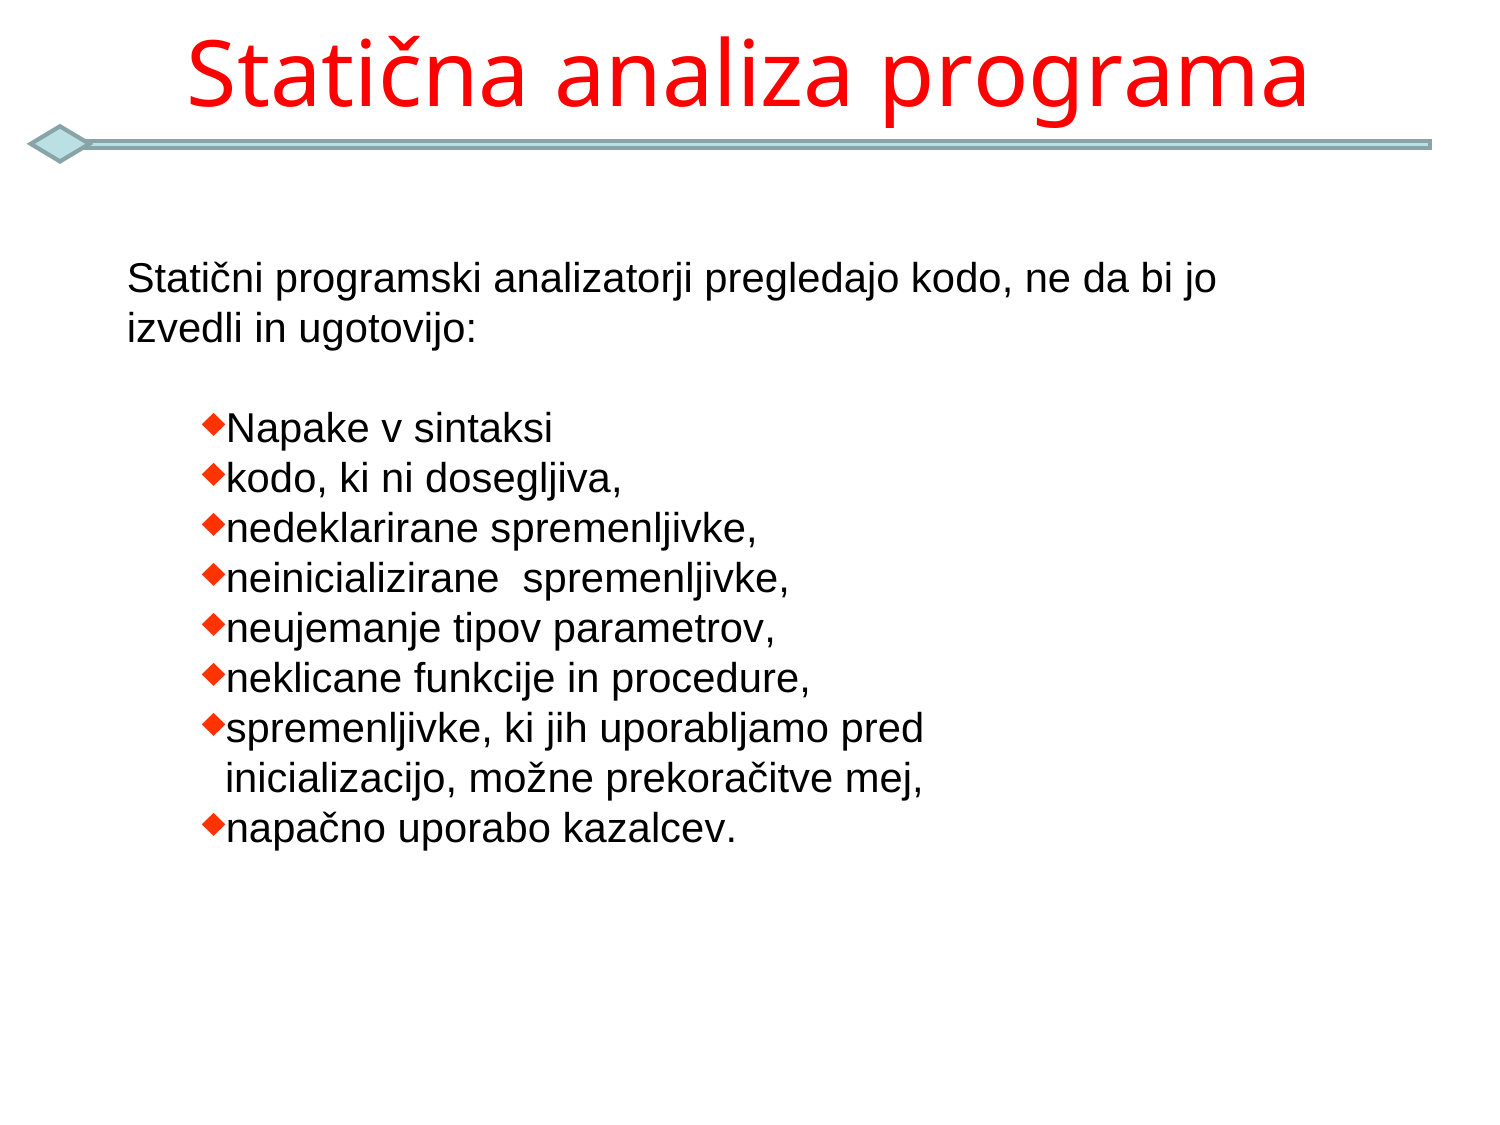

# Statična analiza programa
Statični programski analizatorji pregledajo kodo, ne da bi jo izvedli in ugotovijo:
Napake v sintaksi
kodo, ki ni dosegljiva,
nedeklarirane spremenljivke,
neinicializirane spremenljivke,
neujemanje tipov parametrov,
neklicane funkcije in procedure,
spremenljivke, ki jih uporabljamo pred
 inicializacijo, možne prekoračitve mej,
napačno uporabo kazalcev.